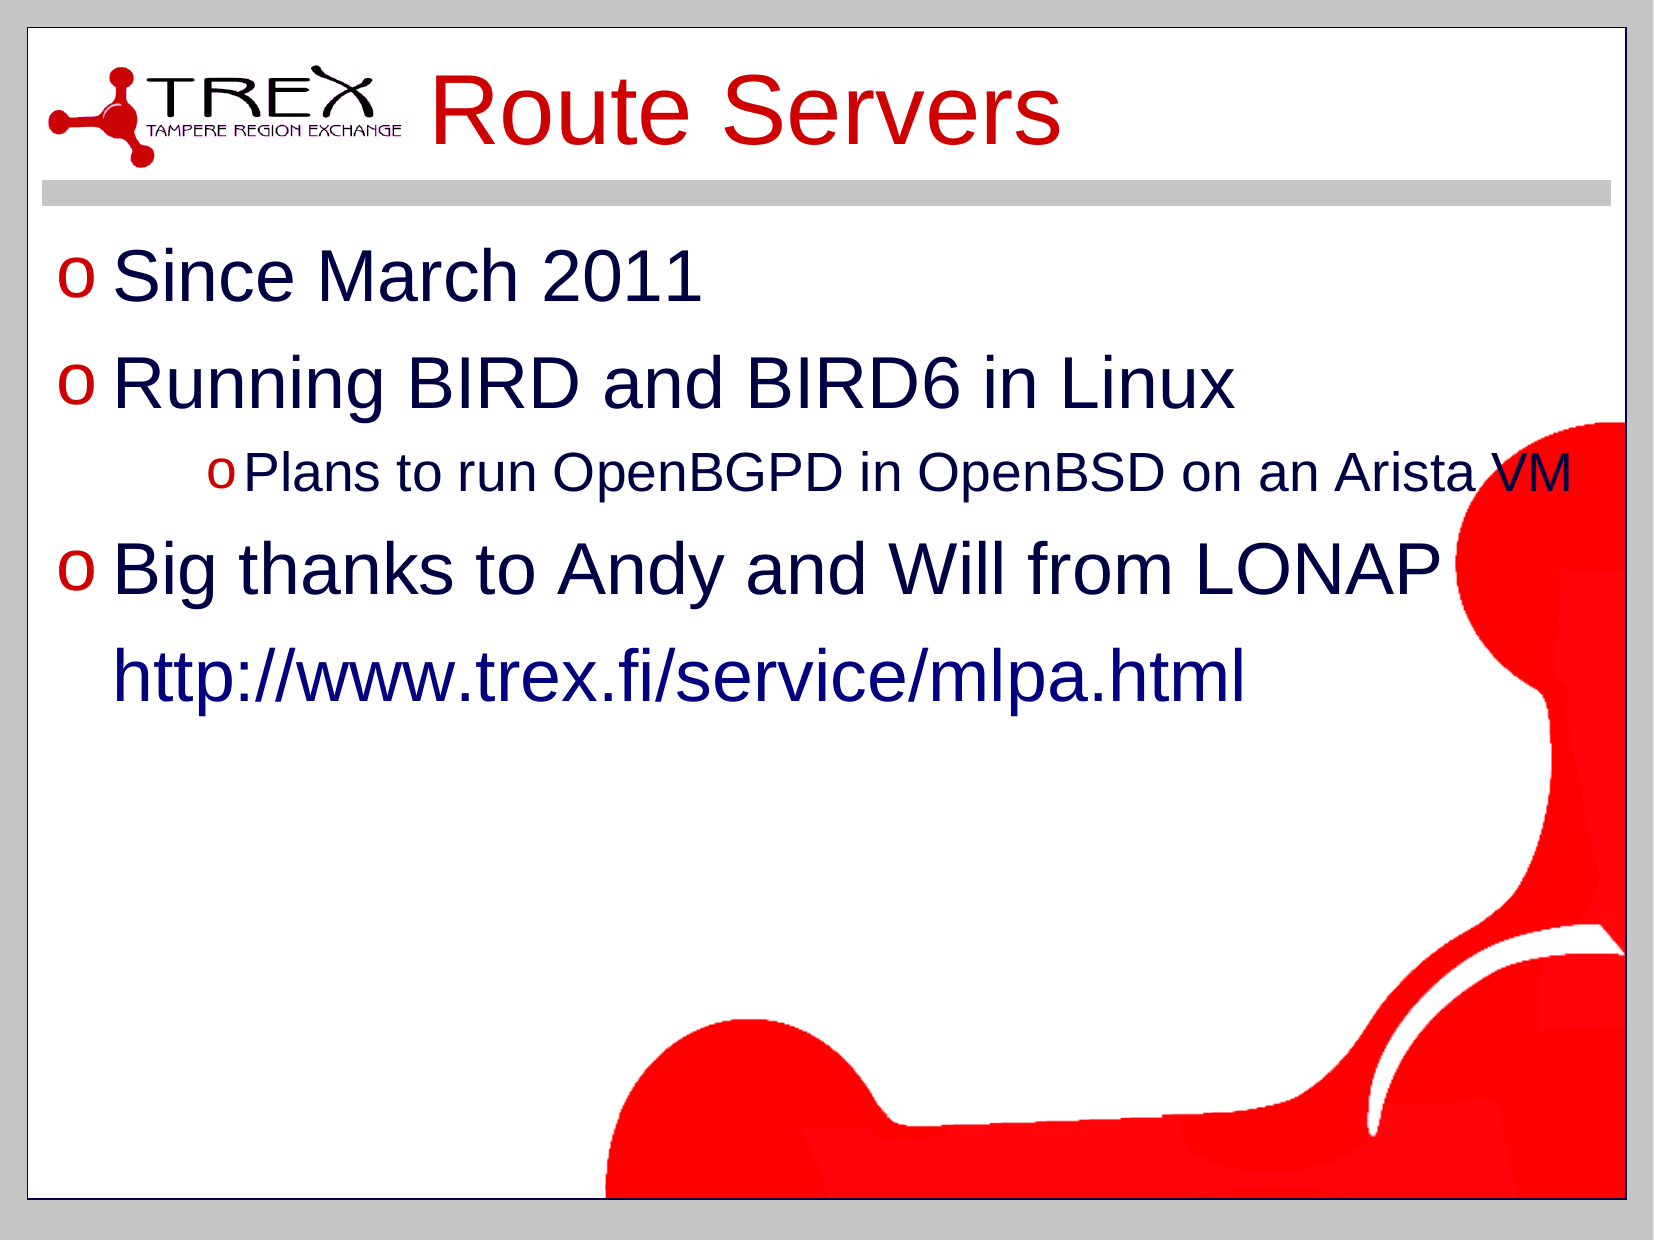

# Route Servers
Since March 2011
Running BIRD and BIRD6 in Linux
Plans to run OpenBGPD in OpenBSD on an Arista VM
Big thanks to Andy and Will from LONAP
http://www.trex.fi/service/mlpa.html